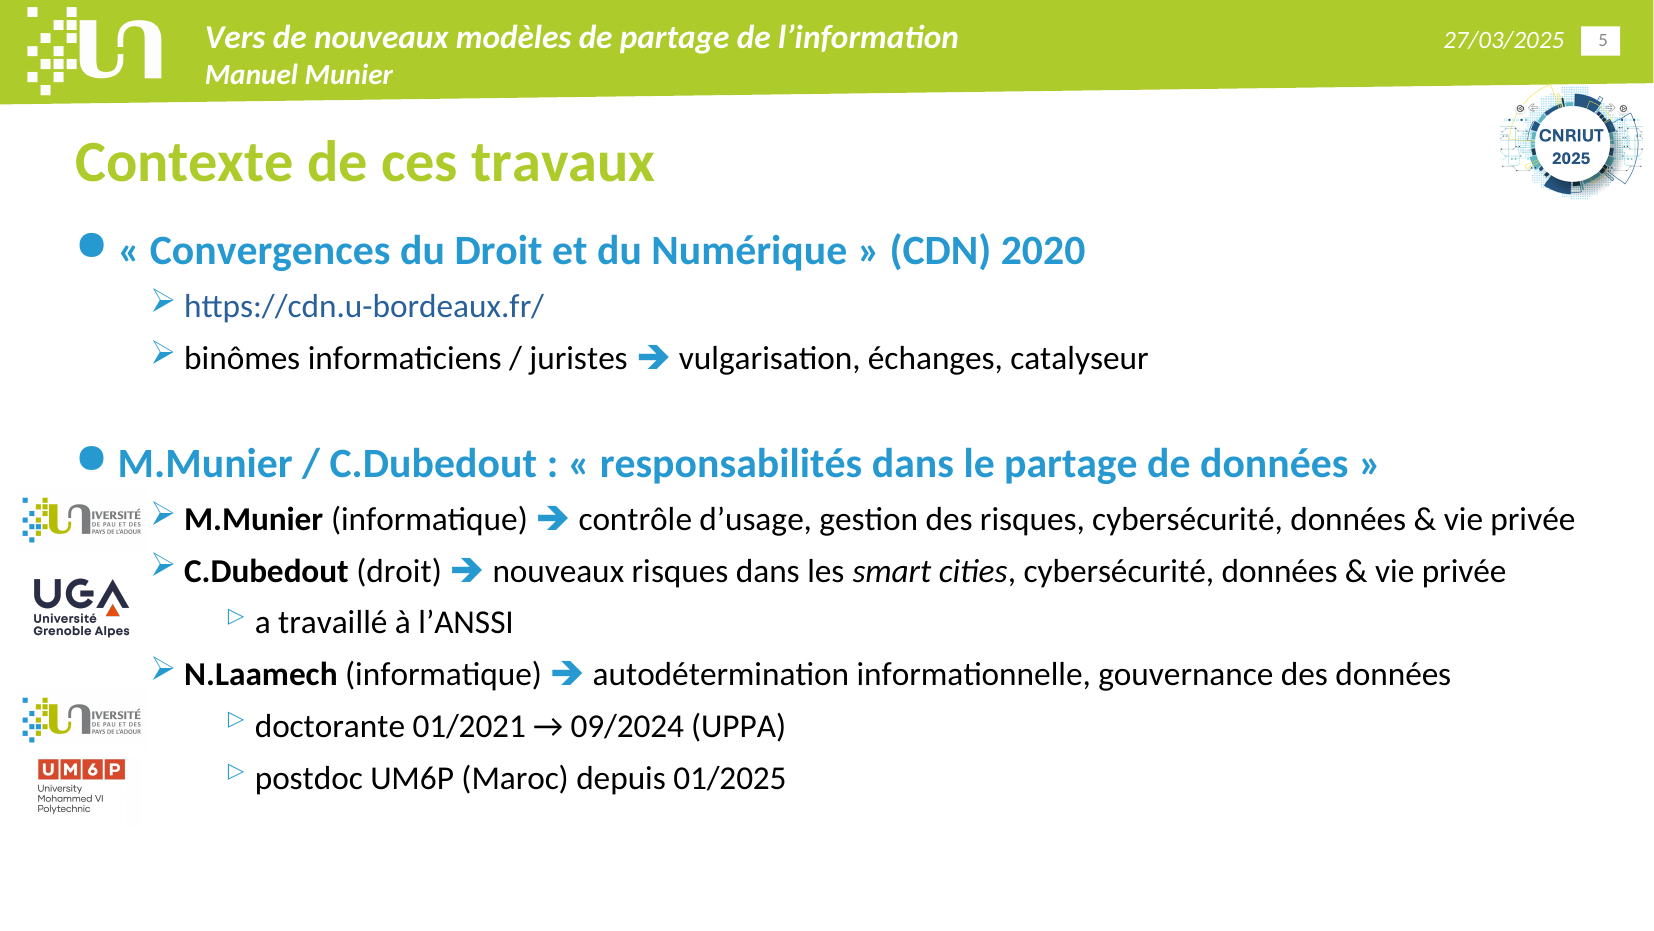

Vers de nouveaux modèles de partage de l’information
Manuel Munier
27/03/2025
Contexte de ces travaux
 « Convergences du Droit et du Numérique » (CDN) 2020
 https://cdn.u-bordeaux.fr/
 binômes informaticiens / juristes ➔ vulgarisation, échanges, catalyseur
 M.Munier / C.Dubedout : « responsabilités dans le partage de données »
 M.Munier (informatique) ➔ contrôle d’usage, gestion des risques, cybersécurité, données & vie privée
 C.Dubedout (droit) ➔ nouveaux risques dans les smart cities, cybersécurité, données & vie privée
 a travaillé à l’ANSSI
 N.Laamech (informatique) ➔ autodétermination informationnelle, gouvernance des données
 doctorante 01/2021 → 09/2024 (UPPA)
 postdoc UM6P (Maroc) depuis 01/2025